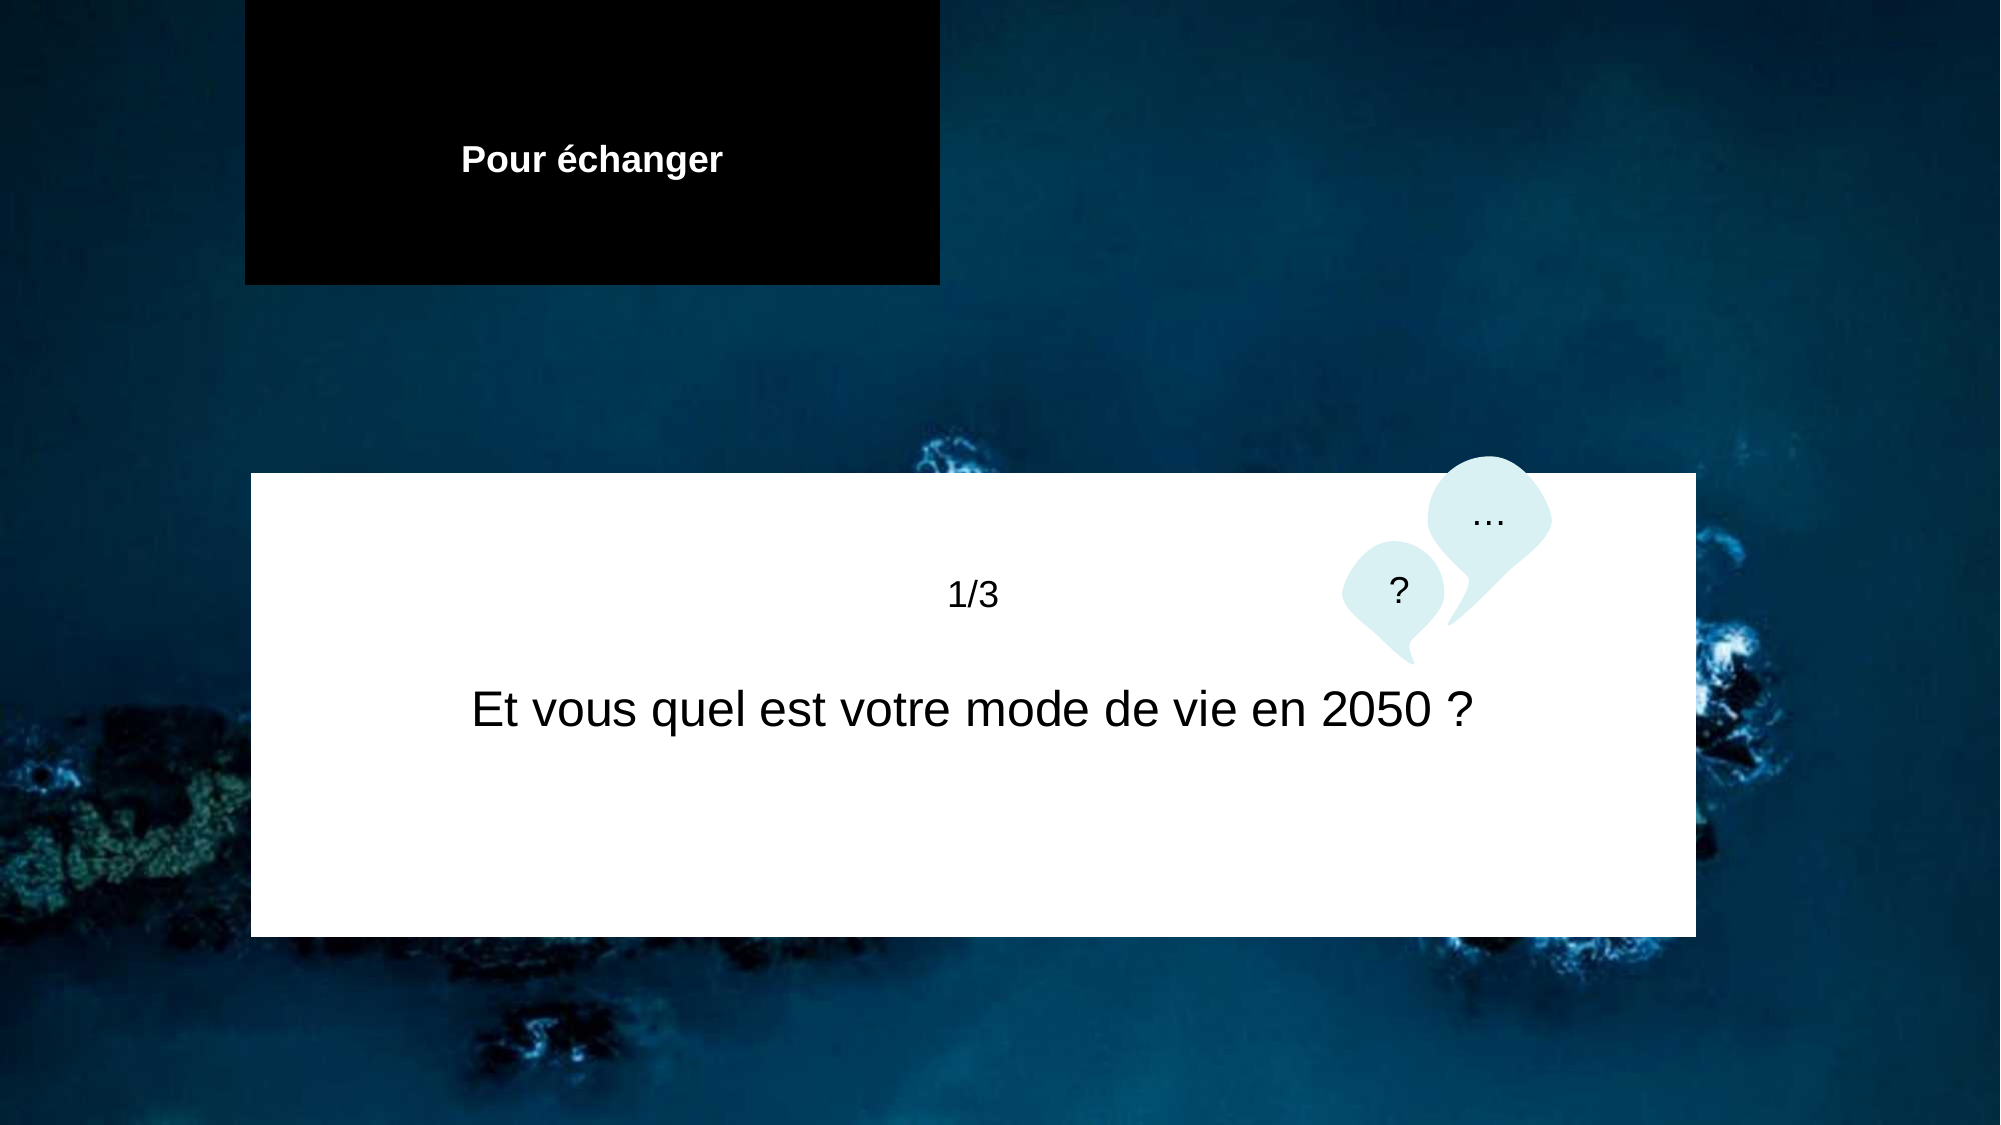

Pour échanger
…
?
1/3
Et vous quel est votre mode de vie en 2050 ?